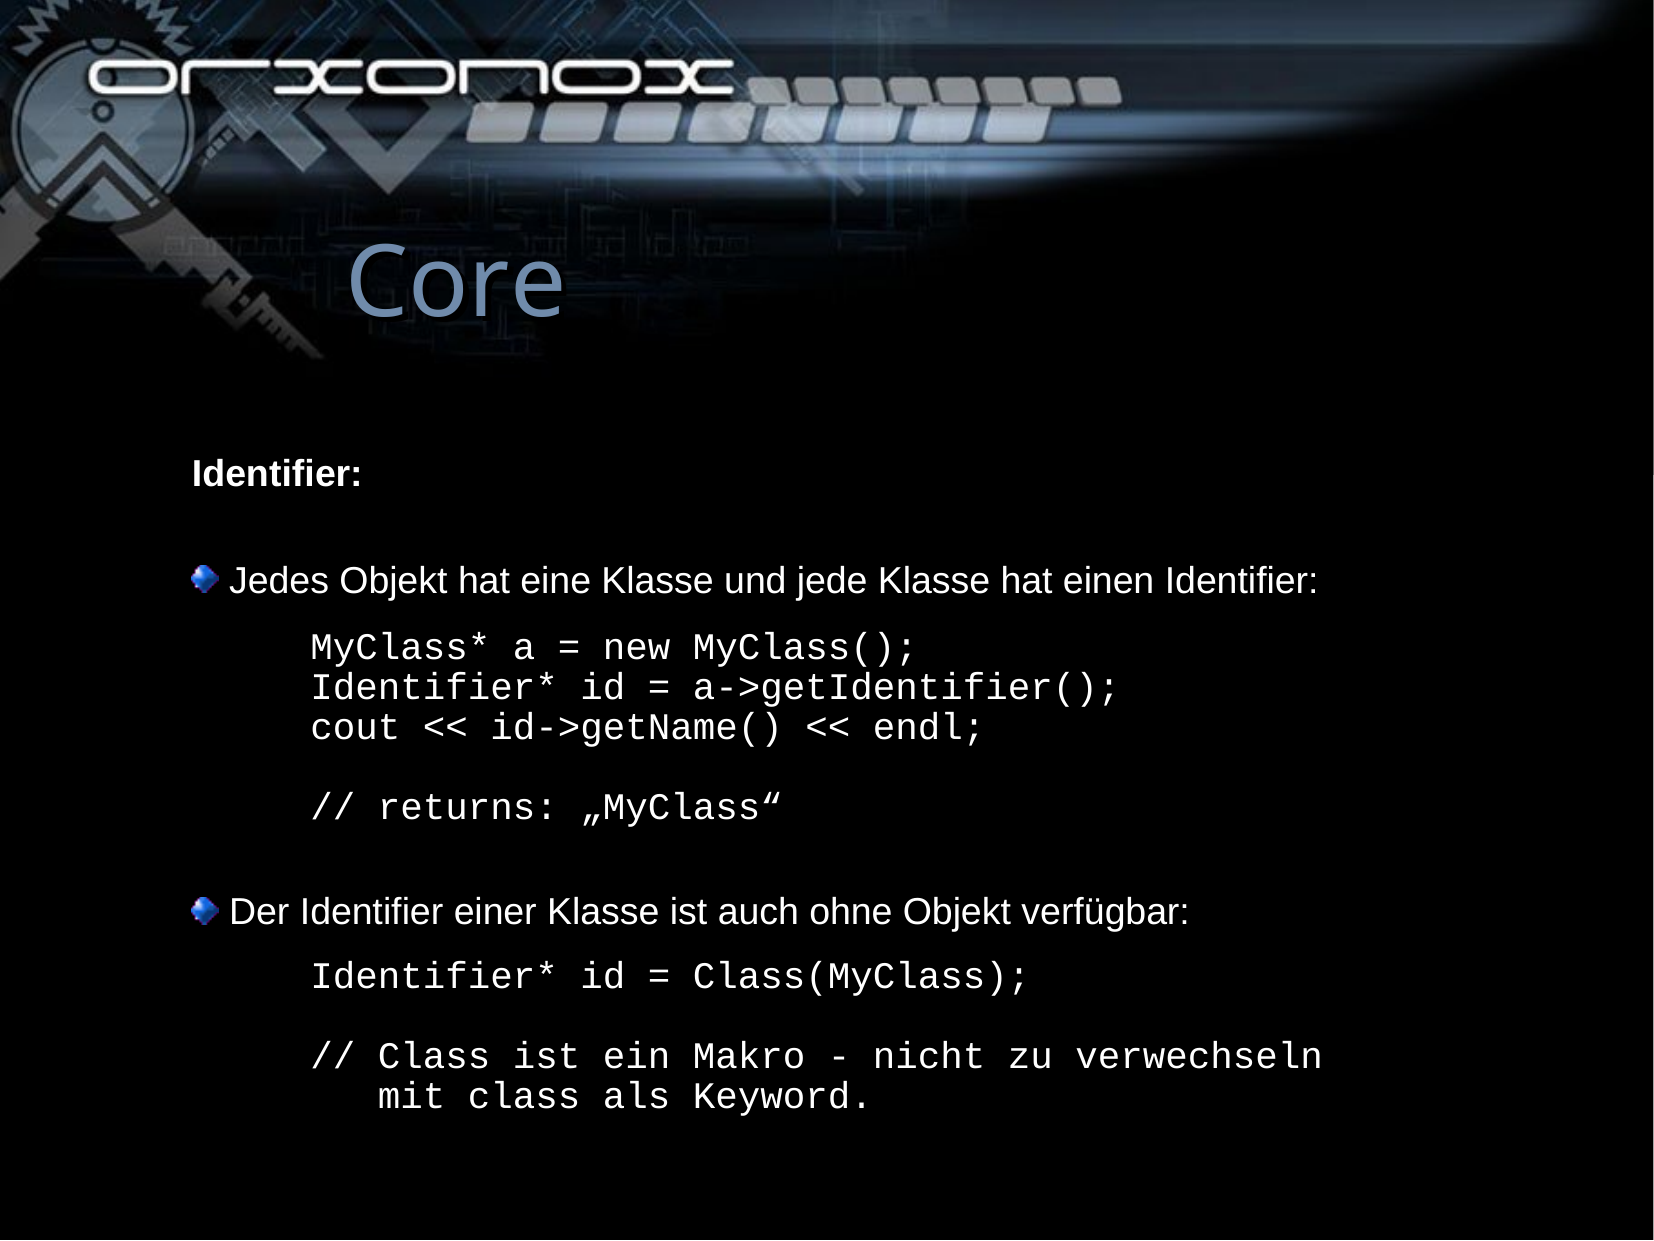

Core
Identifier:
 Jedes Objekt hat eine Klasse und jede Klasse hat einen Identifier:
	MyClass* a = new MyClass();
	Identifier* id = a->getIdentifier();
	cout << id->getName() << endl;
	// returns: „MyClass“
 Der Identifier einer Klasse ist auch ohne Objekt verfügbar:
	Identifier* id = Class(MyClass);
	// Class ist ein Makro - nicht zu verwechseln
	 mit class als Keyword.